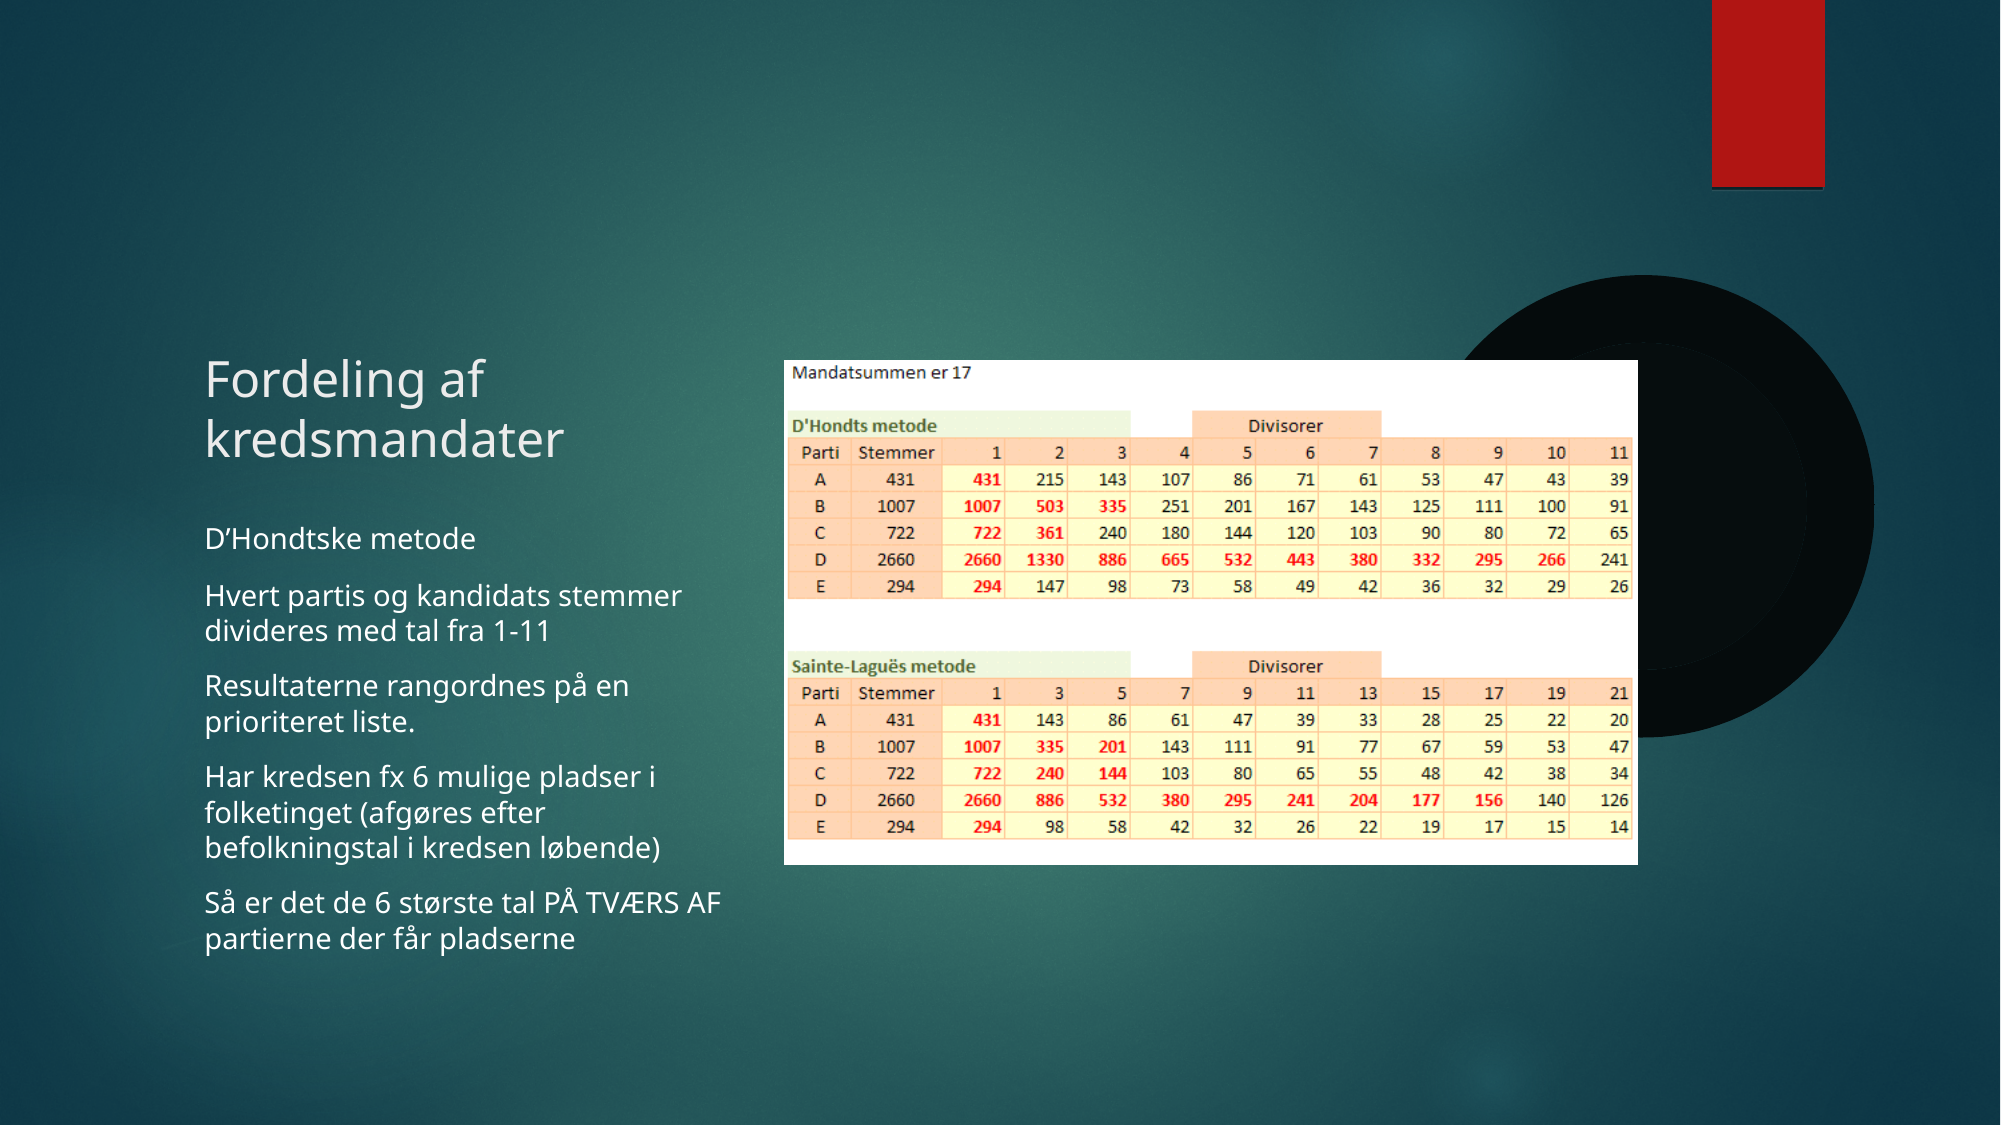

# Fordeling af kredsmandater
D’Hondtske metode
Hvert partis og kandidats stemmer divideres med tal fra 1-11
Resultaterne rangordnes på en prioriteret liste.
Har kredsen fx 6 mulige pladser i folketinget (afgøres efter befolkningstal i kredsen løbende)
Så er det de 6 største tal PÅ TVÆRS AF partierne der får pladserne